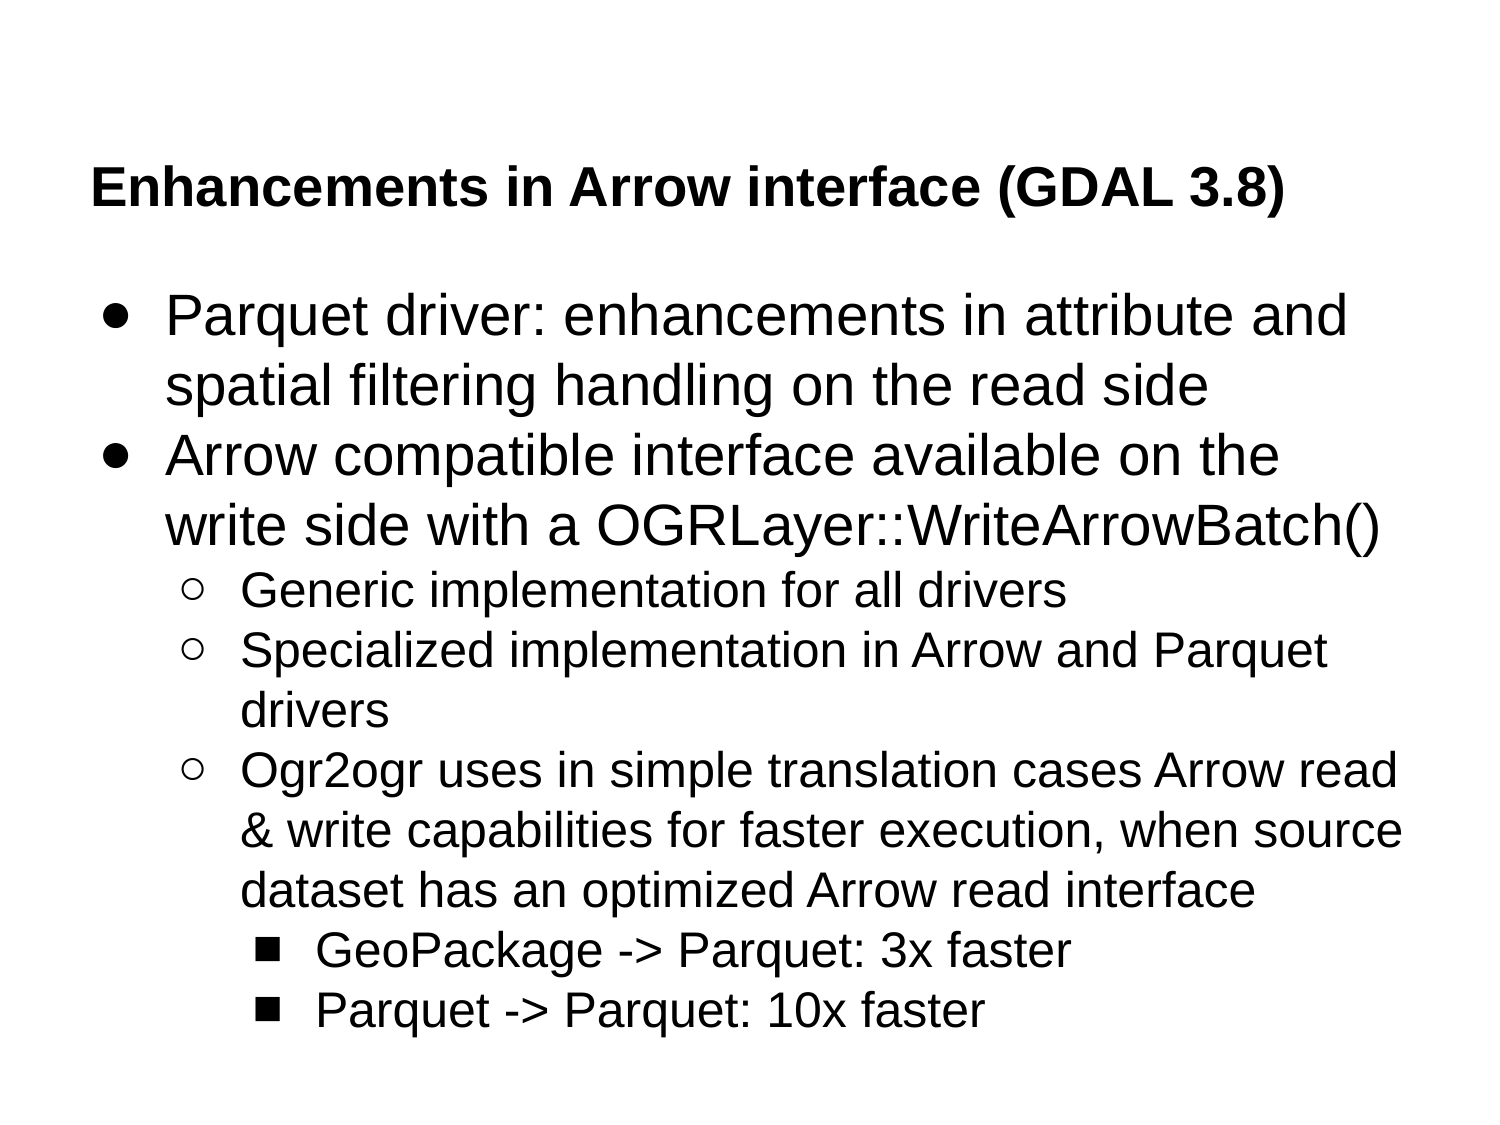

# Enhancements in Arrow interface (GDAL 3.8)
Parquet driver: enhancements in attribute and spatial filtering handling on the read side
Arrow compatible interface available on the write side with a OGRLayer::WriteArrowBatch()
Generic implementation for all drivers
Specialized implementation in Arrow and Parquet drivers
Ogr2ogr uses in simple translation cases Arrow read & write capabilities for faster execution, when source dataset has an optimized Arrow read interface
GeoPackage -> Parquet: 3x faster
Parquet -> Parquet: 10x faster